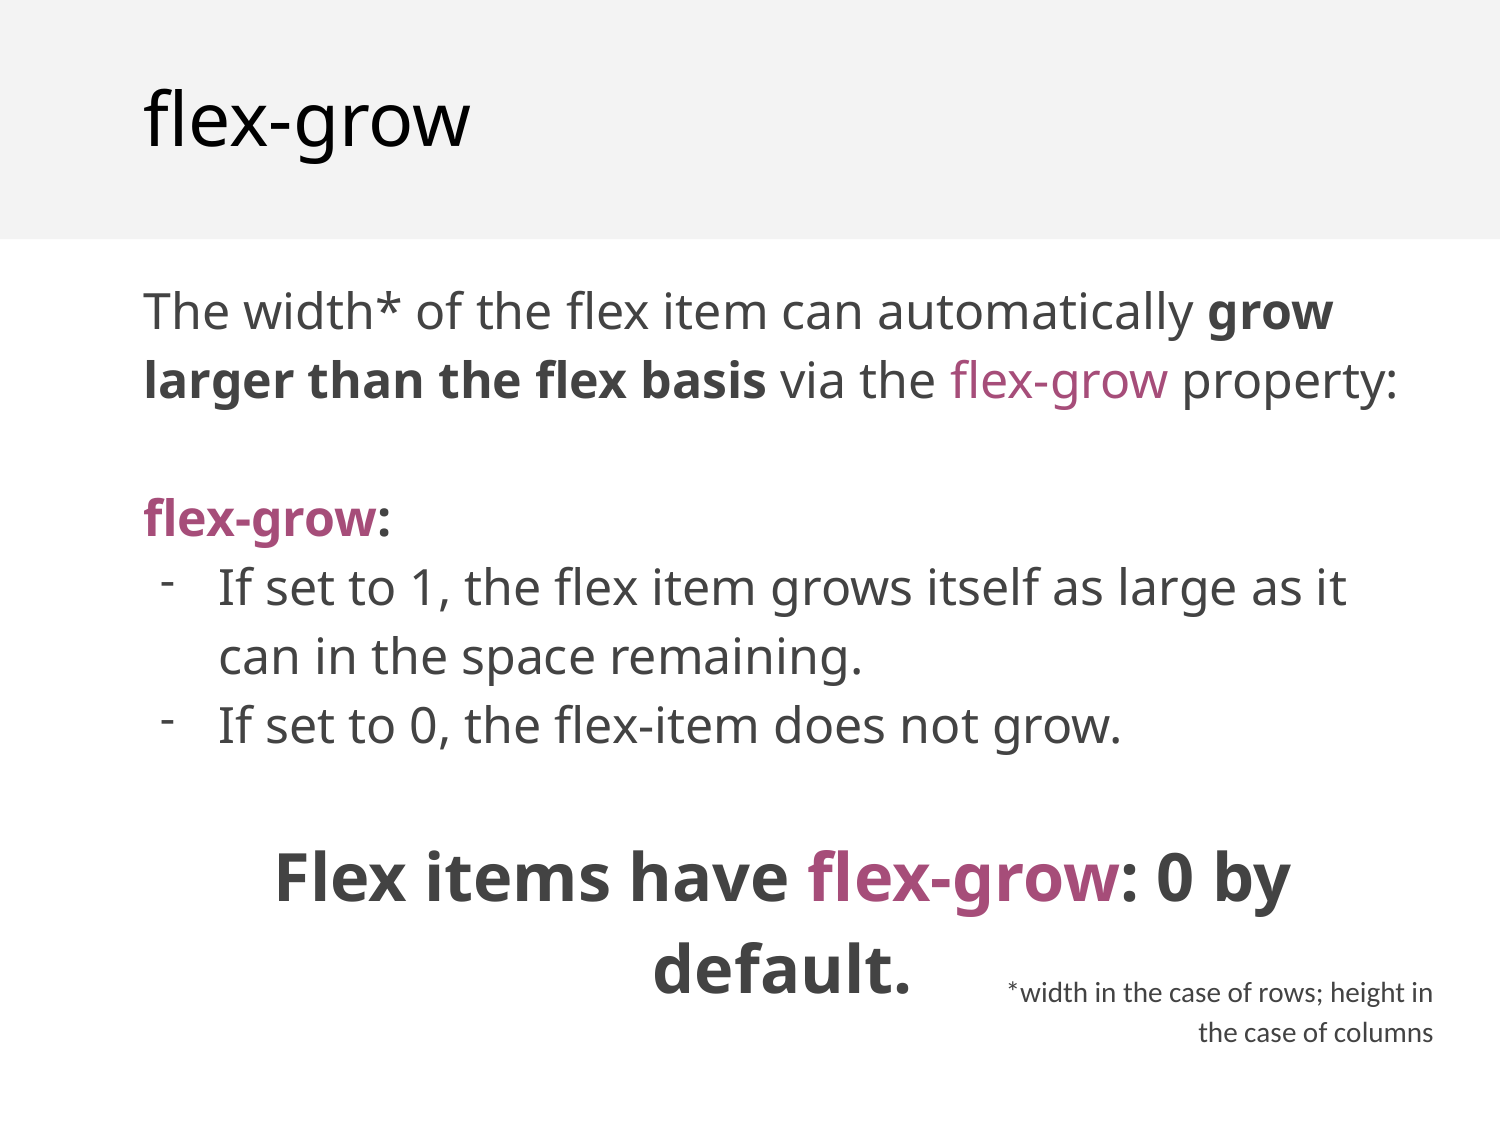

# flex-grow
The width* of the flex item can automatically grow larger than the flex basis via the flex-grow property:
flex-grow:
If set to 1, the flex item grows itself as large as it can in the space remaining.
If set to 0, the flex-item does not grow.
Flex items have flex-grow: 0 by default.
*width in the case of rows; height in the case of columns